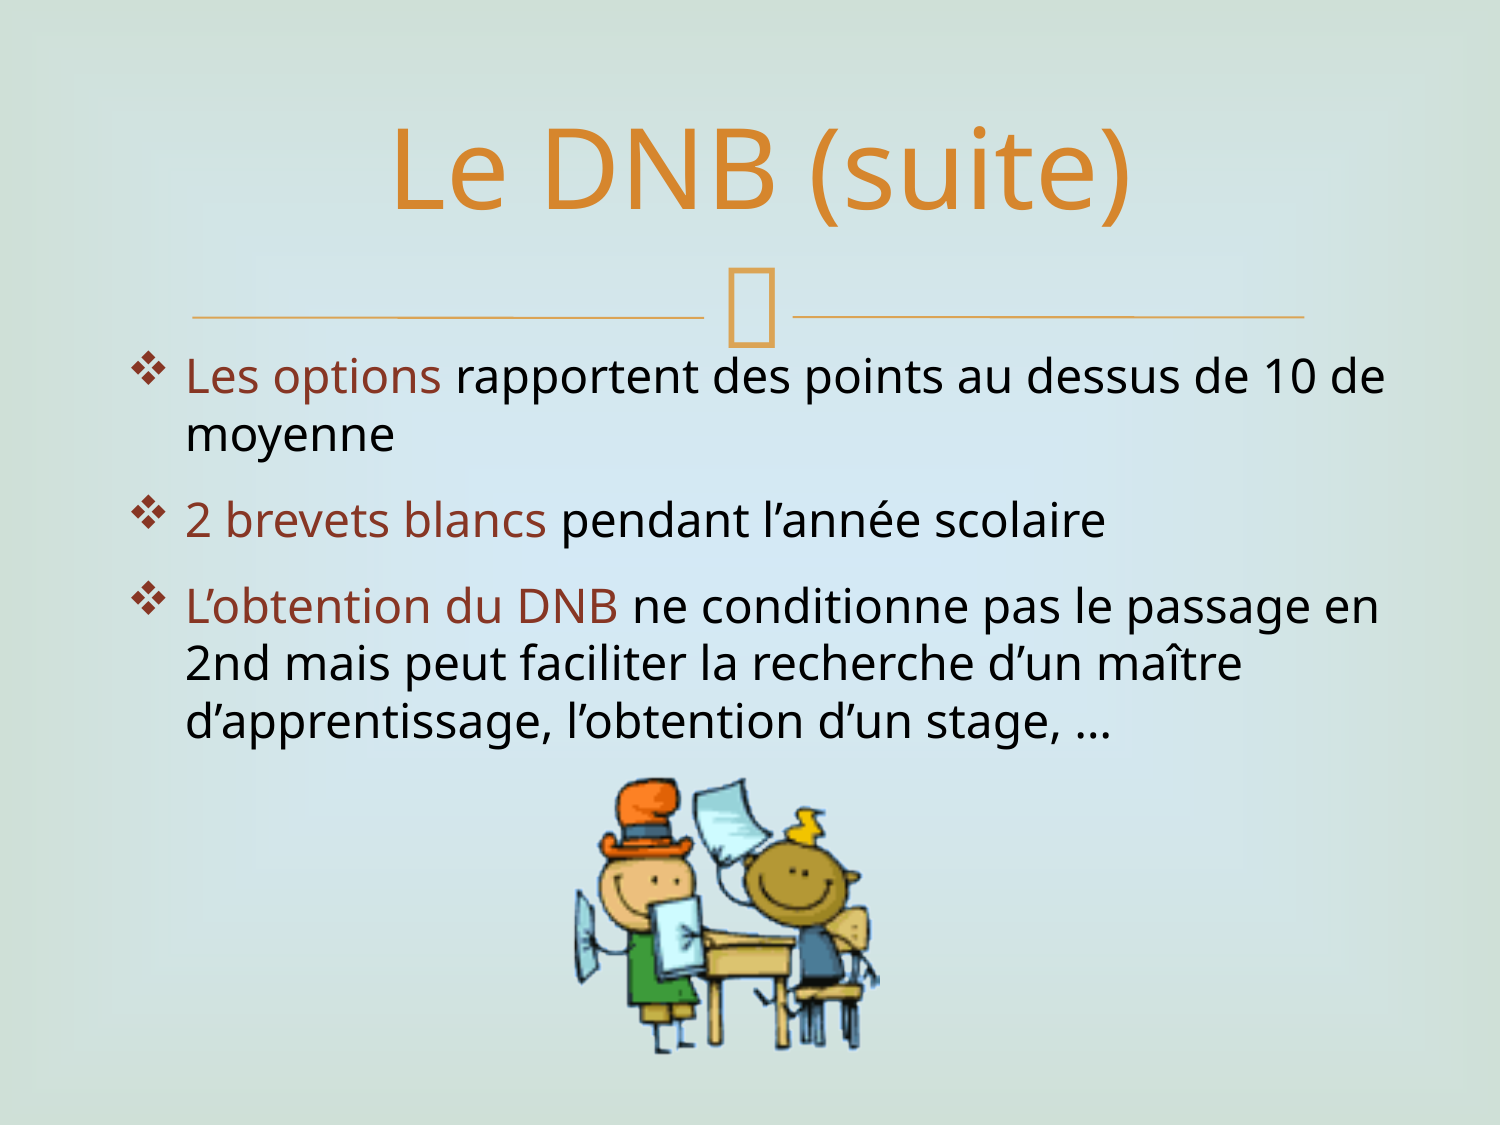

Le DNB (suite)
# Les options rapportent des points au dessus de 10 de moyenne
2 brevets blancs pendant l’année scolaire
L’obtention du DNB ne conditionne pas le passage en 2nd mais peut faciliter la recherche d’un maître d’apprentissage, l’obtention d’un stage, …